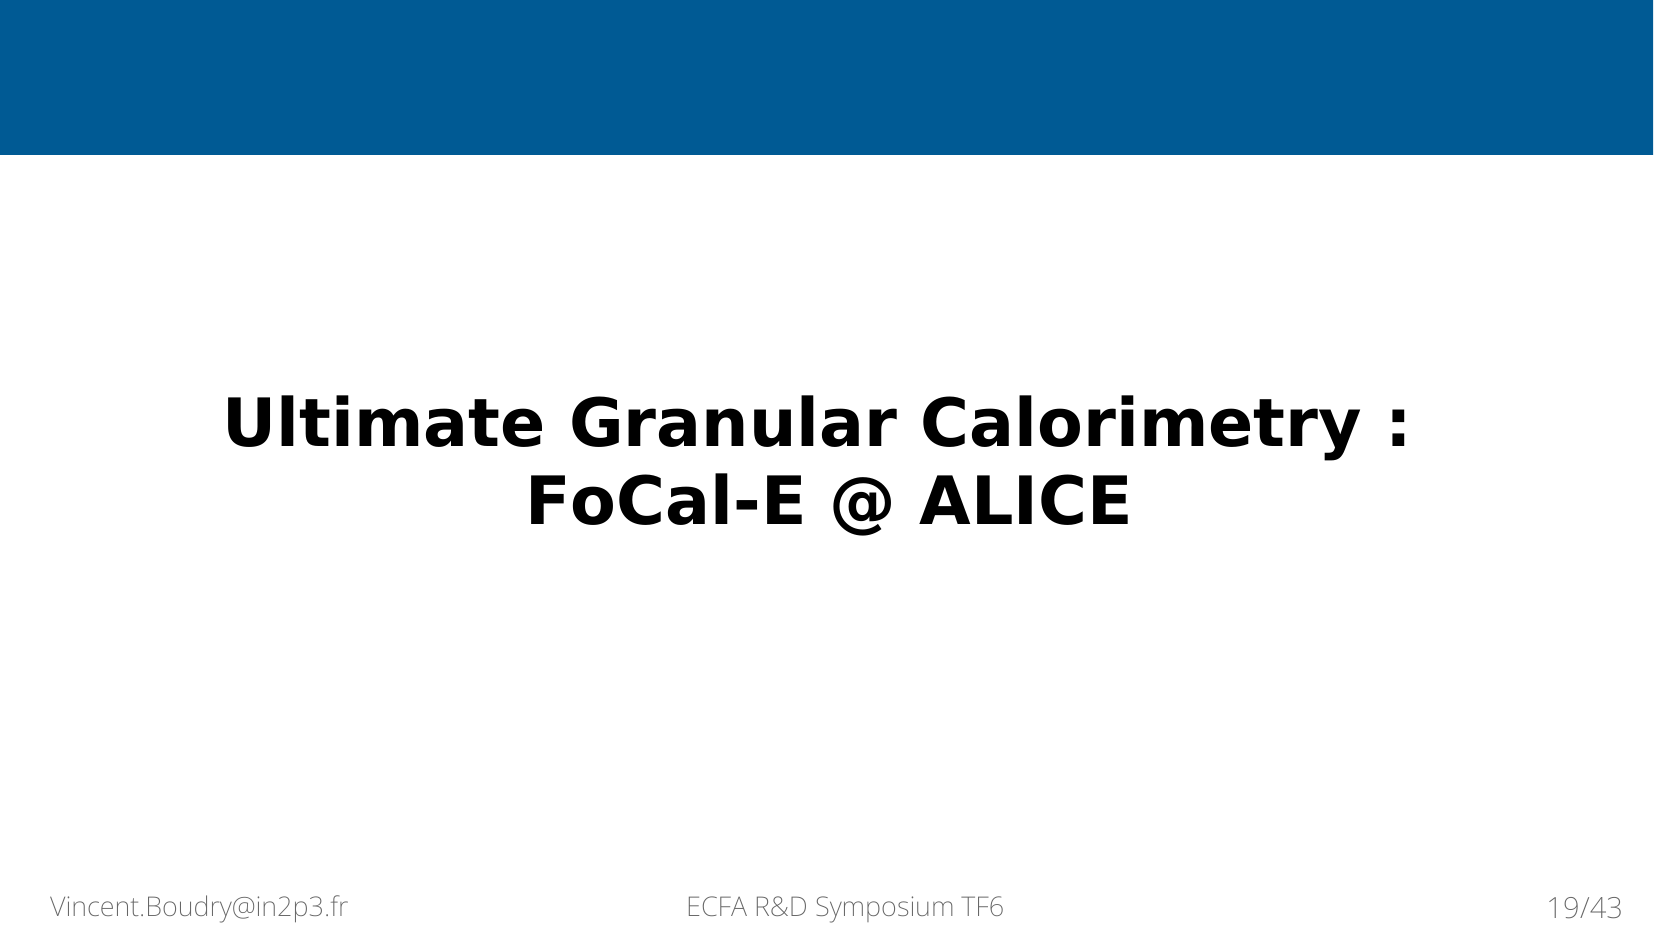

# Ultimate Granular Calorimetry :
FoCal-E @ ALICE
Vincent.Boudry@in2p3.fr
ECFA R&D Symposium TF6
19